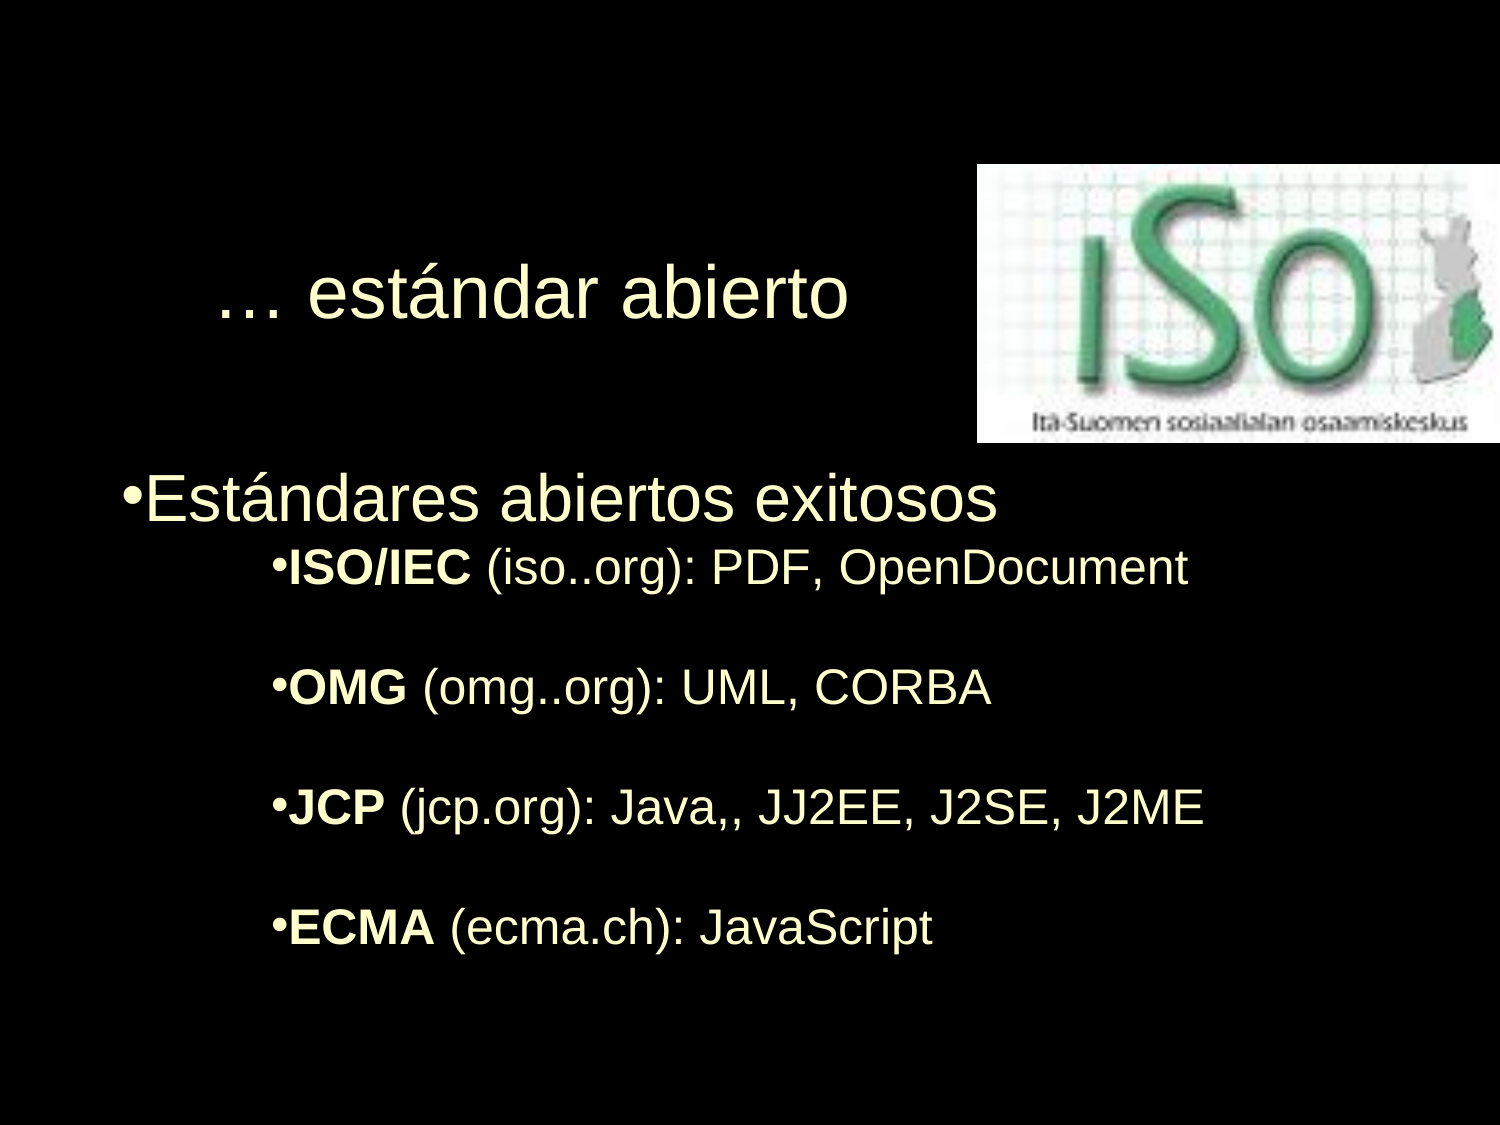

… estándar abierto
Estándares abiertos exitosos
ISO/IEC (iso..org): PDF, OpenDocument
OMG (omg..org): UML, CORBA
JCP (jcp.org): Java,, JJ2EE, J2SE, J2ME
ECMA (ecma.ch): JavaScript